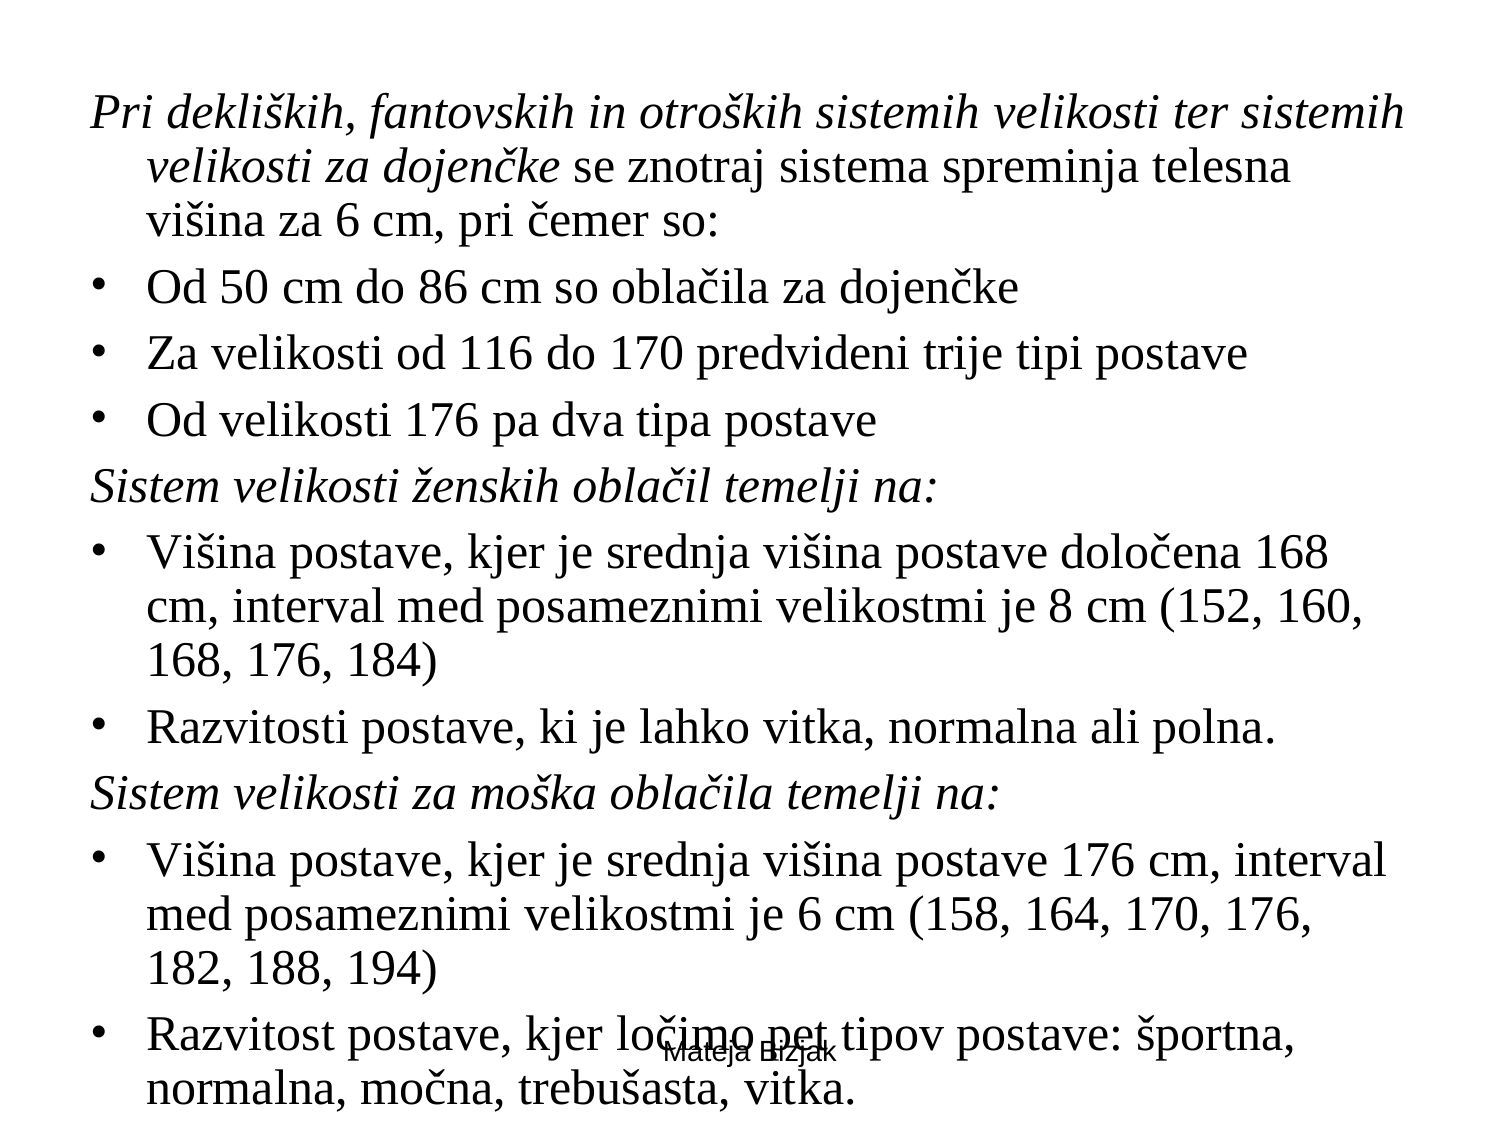

# Pri dekliških, fantovskih in otroških sistemih velikosti ter sistemih velikosti za dojenčke se znotraj sistema spreminja telesna višina za 6 cm, pri čemer so:
Od 50 cm do 86 cm so oblačila za dojenčke
Za velikosti od 116 do 170 predvideni trije tipi postave
Od velikosti 176 pa dva tipa postave
Sistem velikosti ženskih oblačil temelji na:
Višina postave, kjer je srednja višina postave določena 168 cm, interval med posameznimi velikostmi je 8 cm (152, 160, 168, 176, 184)
Razvitosti postave, ki je lahko vitka, normalna ali polna.
Sistem velikosti za moška oblačila temelji na:
Višina postave, kjer je srednja višina postave 176 cm, interval med posameznimi velikostmi je 6 cm (158, 164, 170, 176, 182, 188, 194)
Razvitost postave, kjer ločimo pet tipov postave: športna, normalna, močna, trebušasta, vitka.
Mateja Bizjak